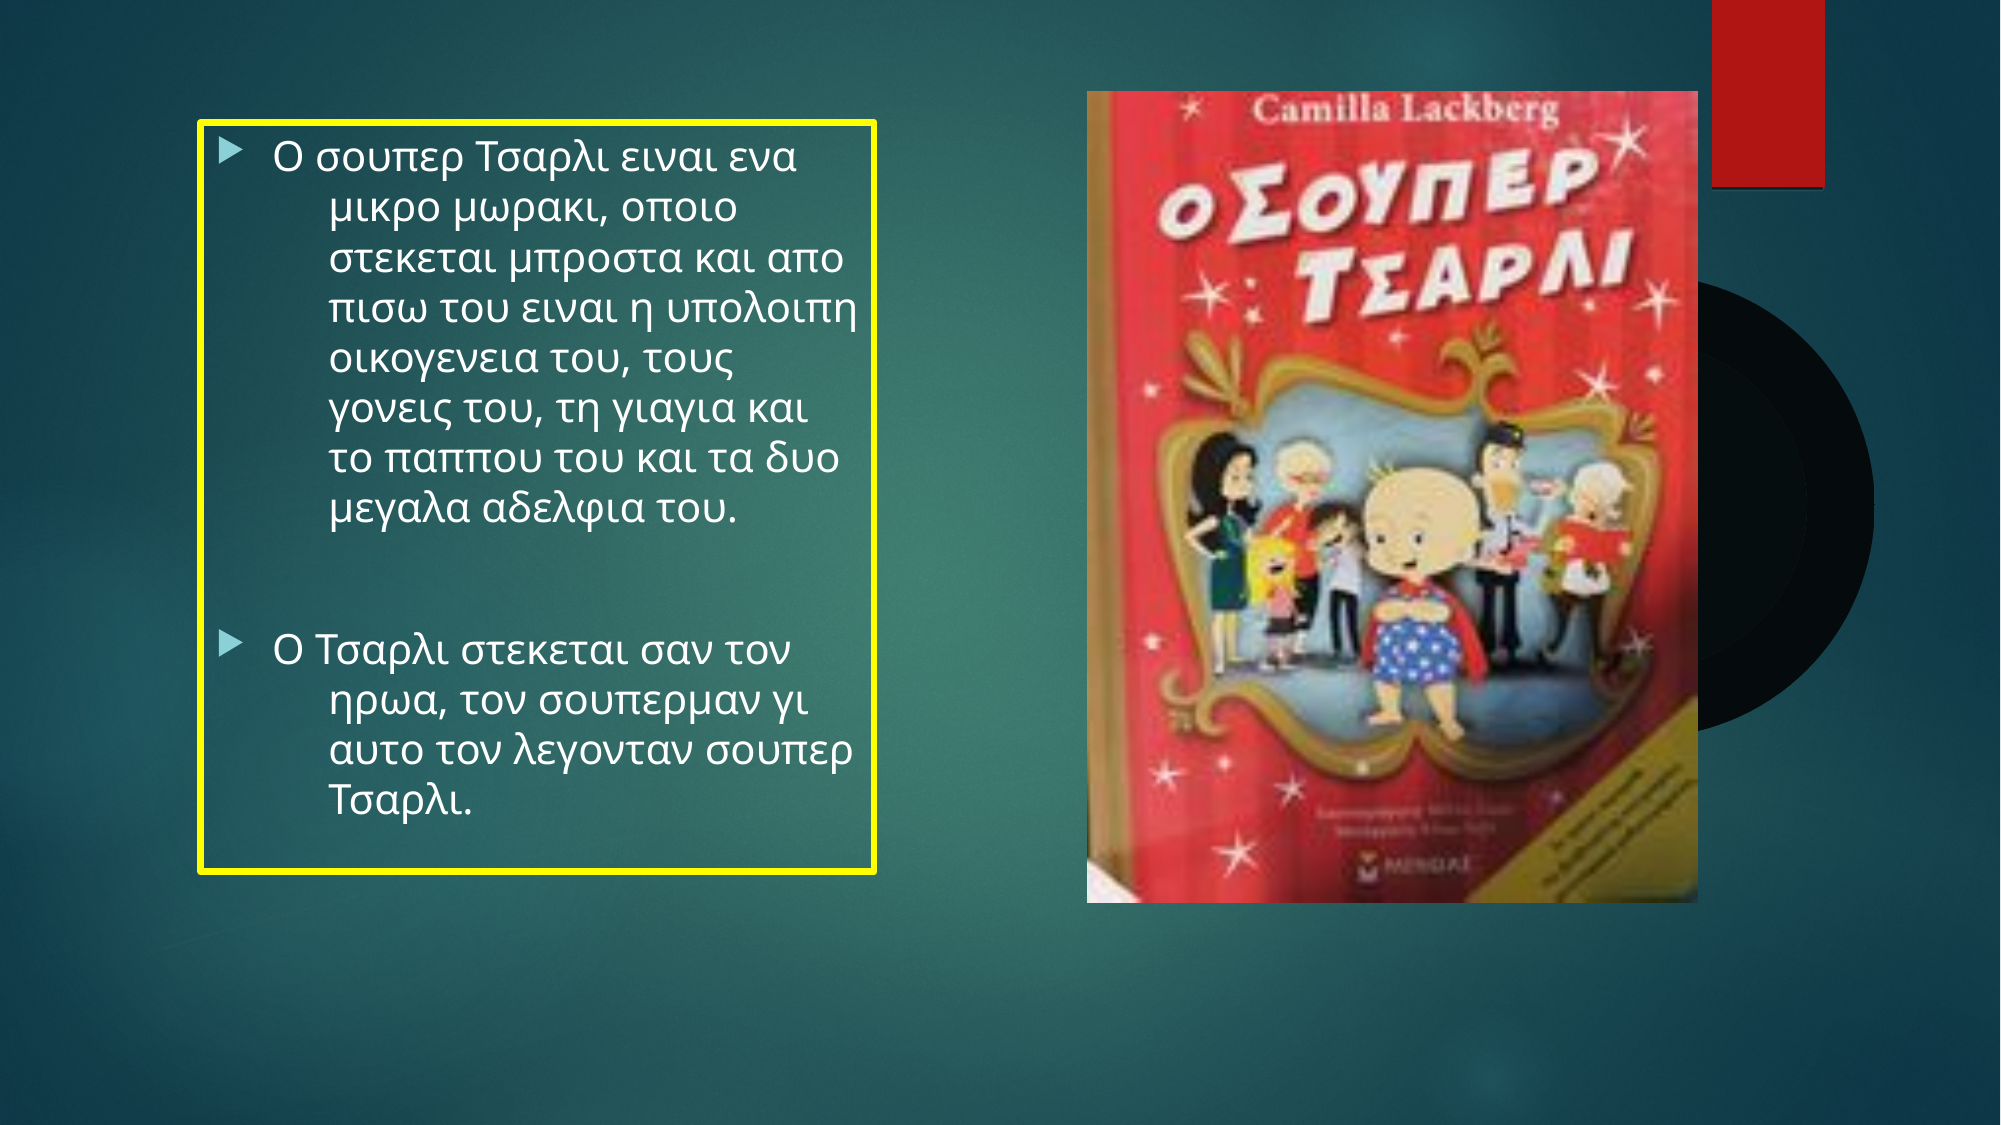

# Ο σουπερ Τσαρλι ειναι ενα μικρο μωρακι, οποιο στεκεται μπροστα και απο πισω του ειναι η υπολοιπη οικογενεια του, τους γονεις του, τη γιαγια και το παππου του και τα δυο μεγαλα αδελφια του.
Ο Τσαρλι στεκεται σαν τον ηρωα, τον σουπερμαν γι αυτο τον λεγονταν σουπερ Τσαρλι.